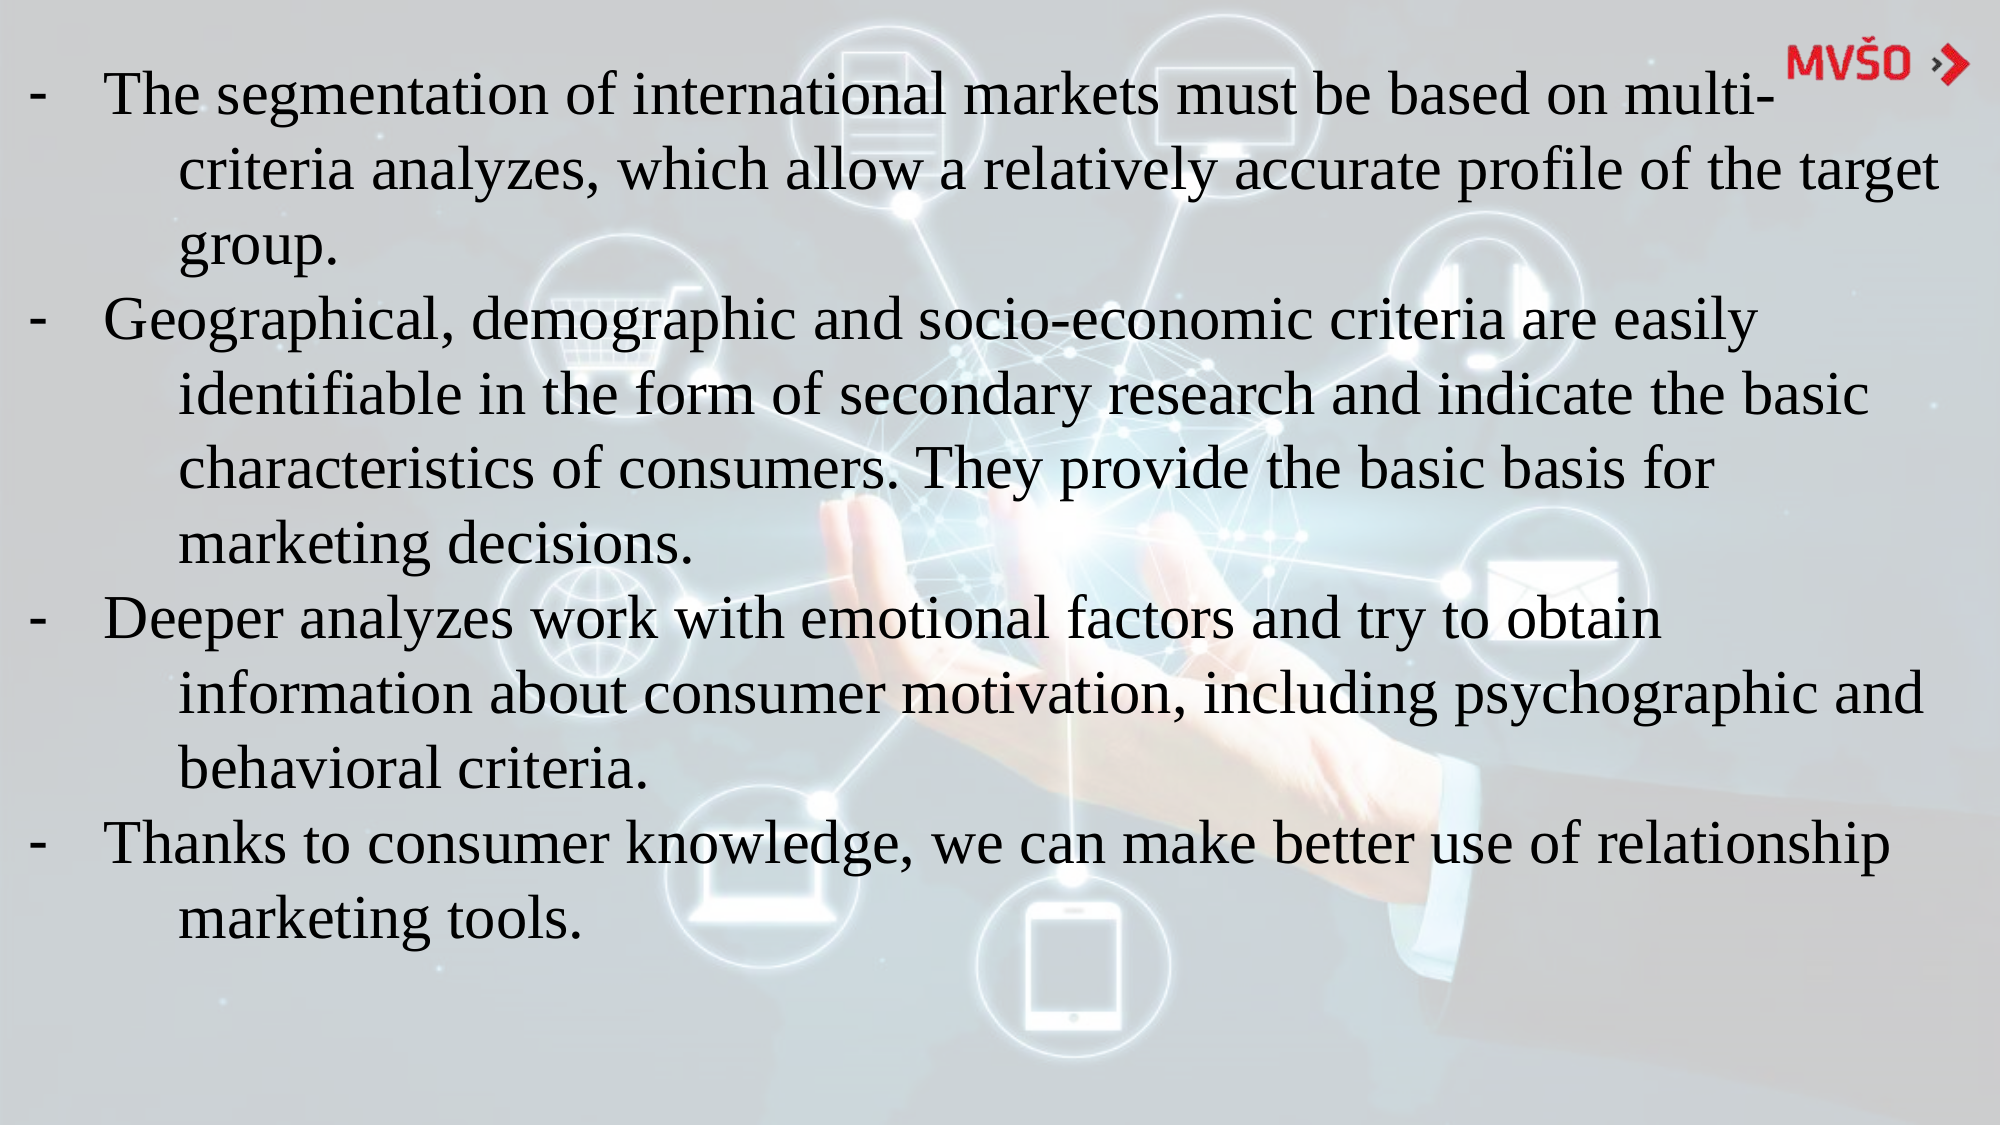

The segmentation of international markets must be based on multi-criteria analyzes, which allow a relatively accurate profile of the target group.
Geographical, demographic and socio-economic criteria are easily identifiable in the form of secondary research and indicate the basic characteristics of consumers. They provide the basic basis for marketing decisions.
Deeper analyzes work with emotional factors and try to obtain information about consumer motivation, including psychographic and behavioral criteria.
Thanks to consumer knowledge, we can make better use of relationship marketing tools.